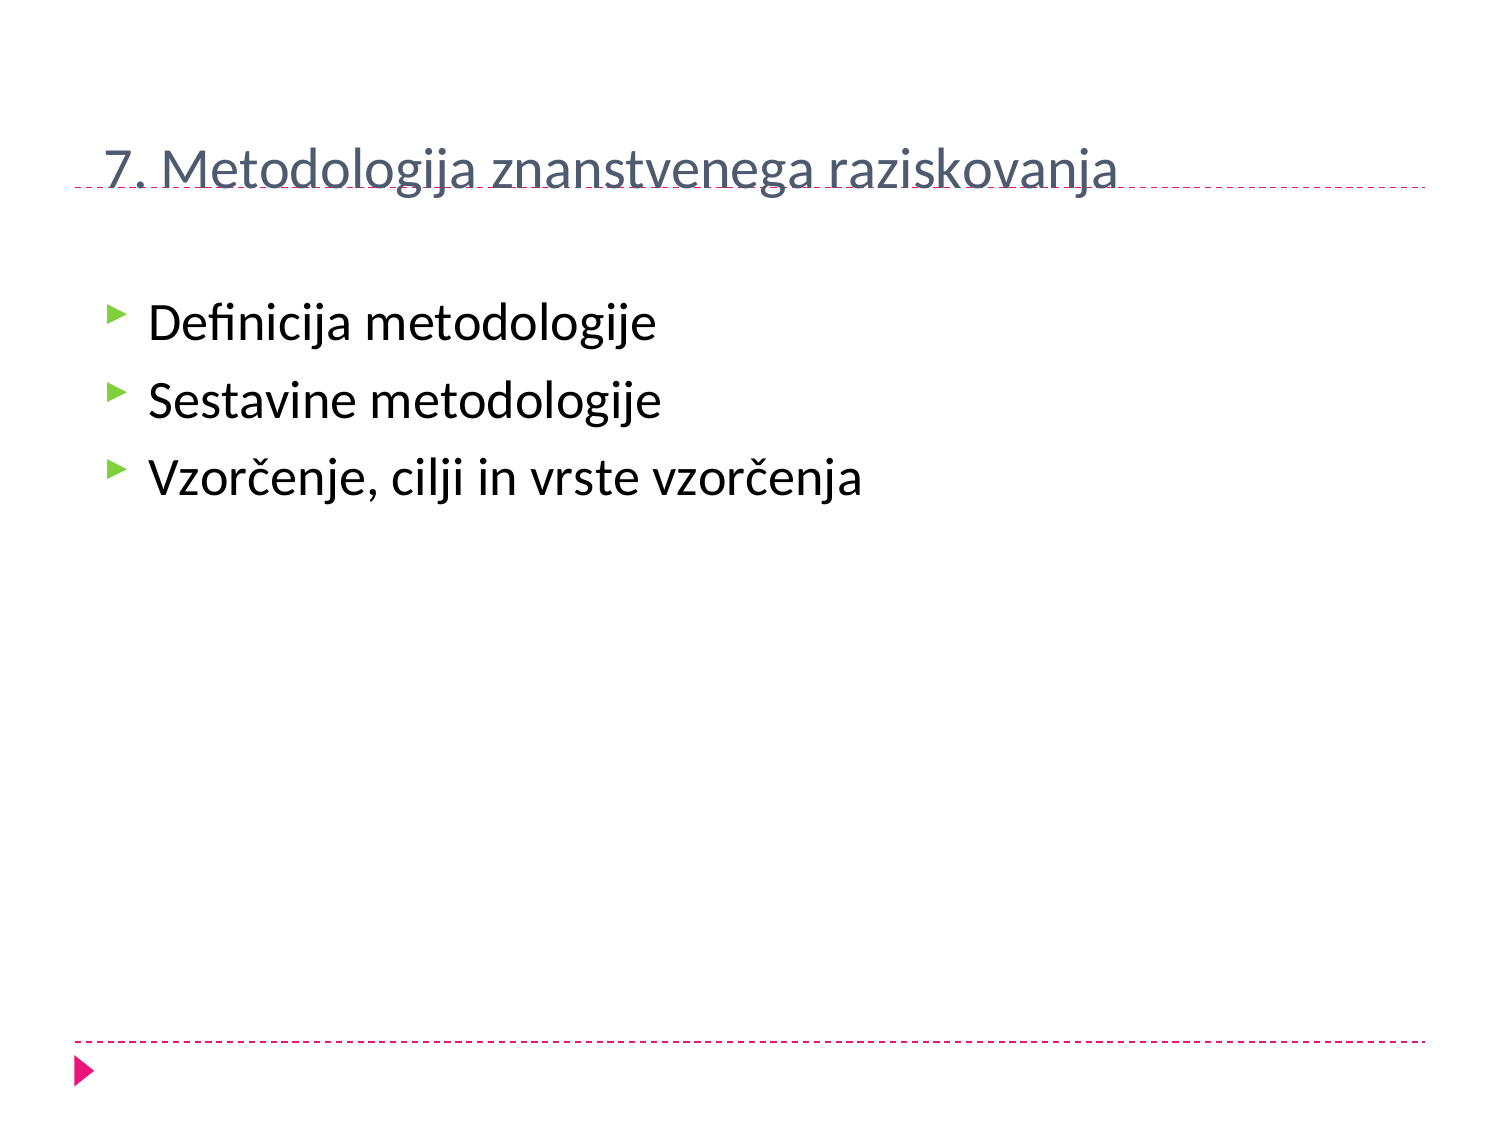

# 7. Metodologija znanstvenega raziskovanja
Definicija metodologije
Sestavine metodologije
Vzorčenje, cilji in vrste vzorčenja